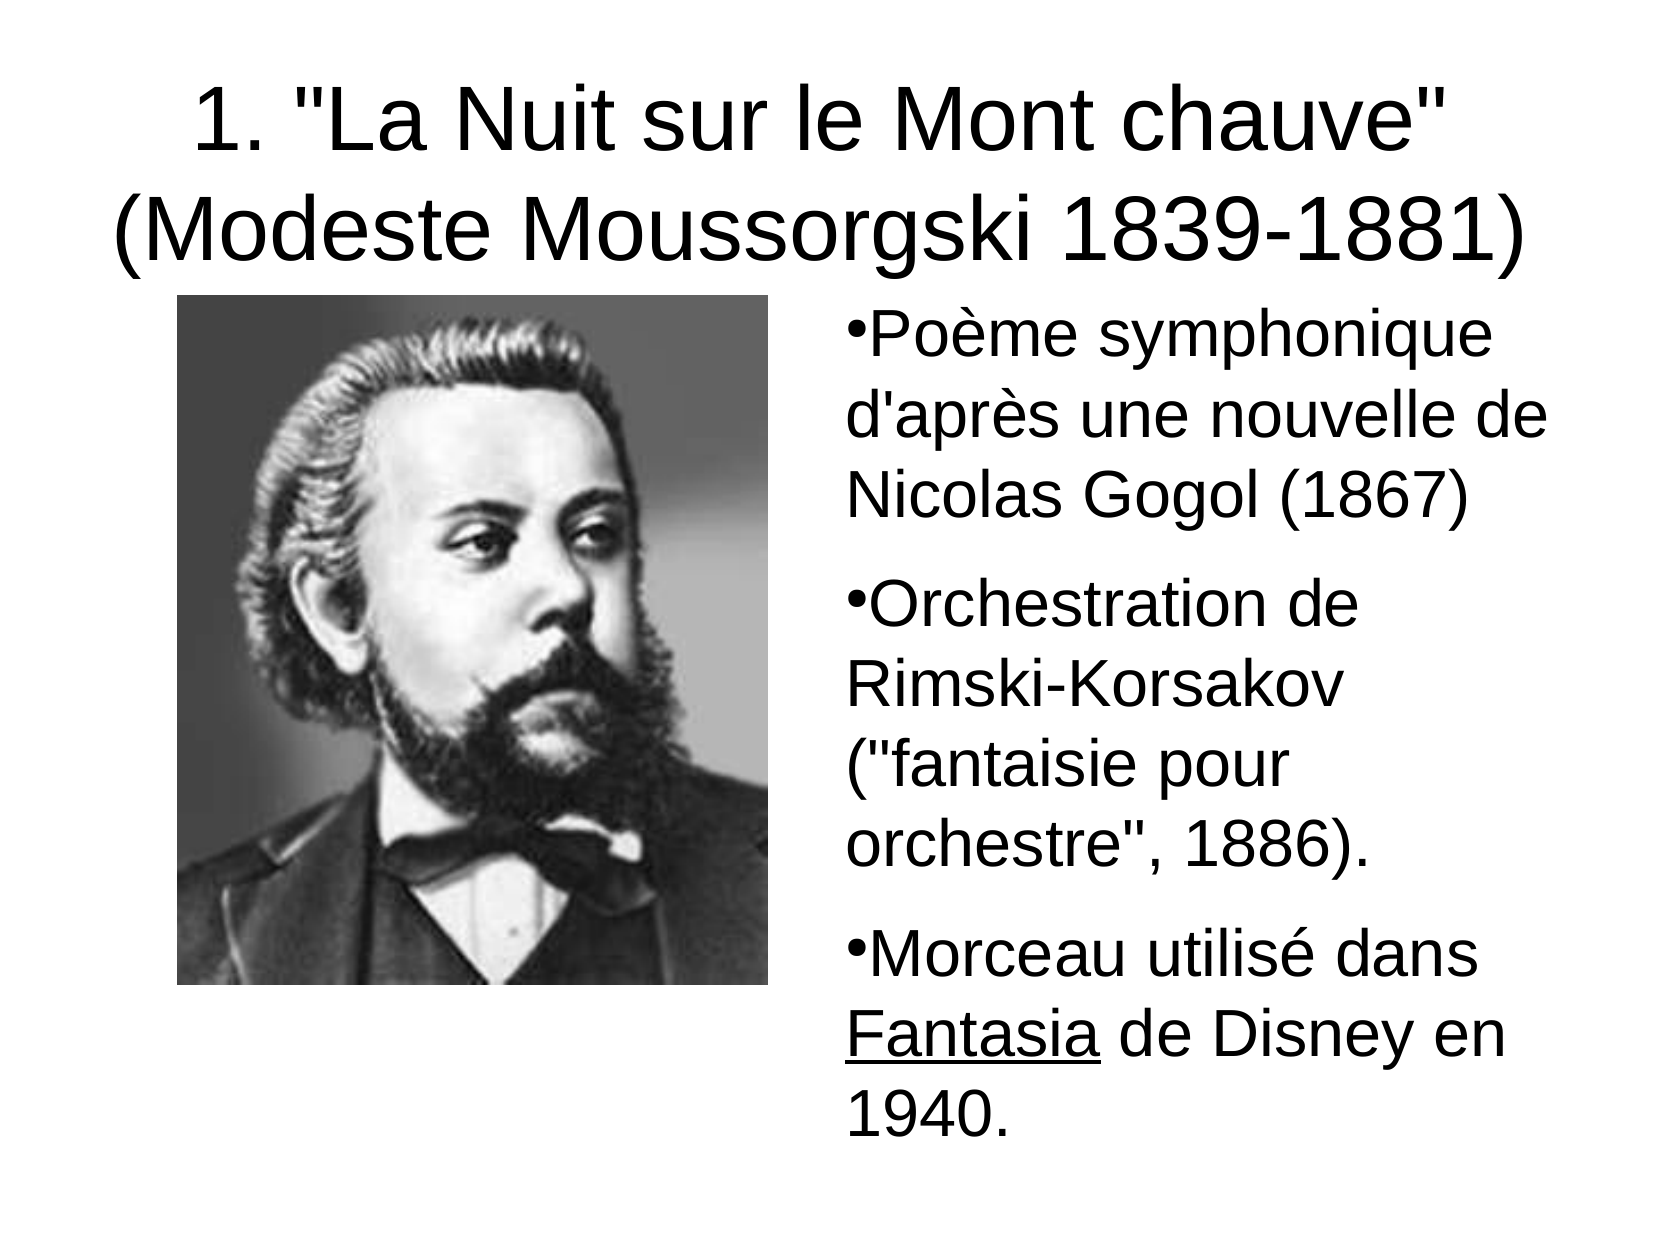

# 1. "La Nuit sur le Mont chauve" (Modeste Moussorgski 1839-1881)
Poème symphonique d'après une nouvelle de Nicolas Gogol (1867)
Orchestration de Rimski-Korsakov ("fantaisie pour orchestre", 1886).
Morceau utilisé dans Fantasia de Disney en 1940.